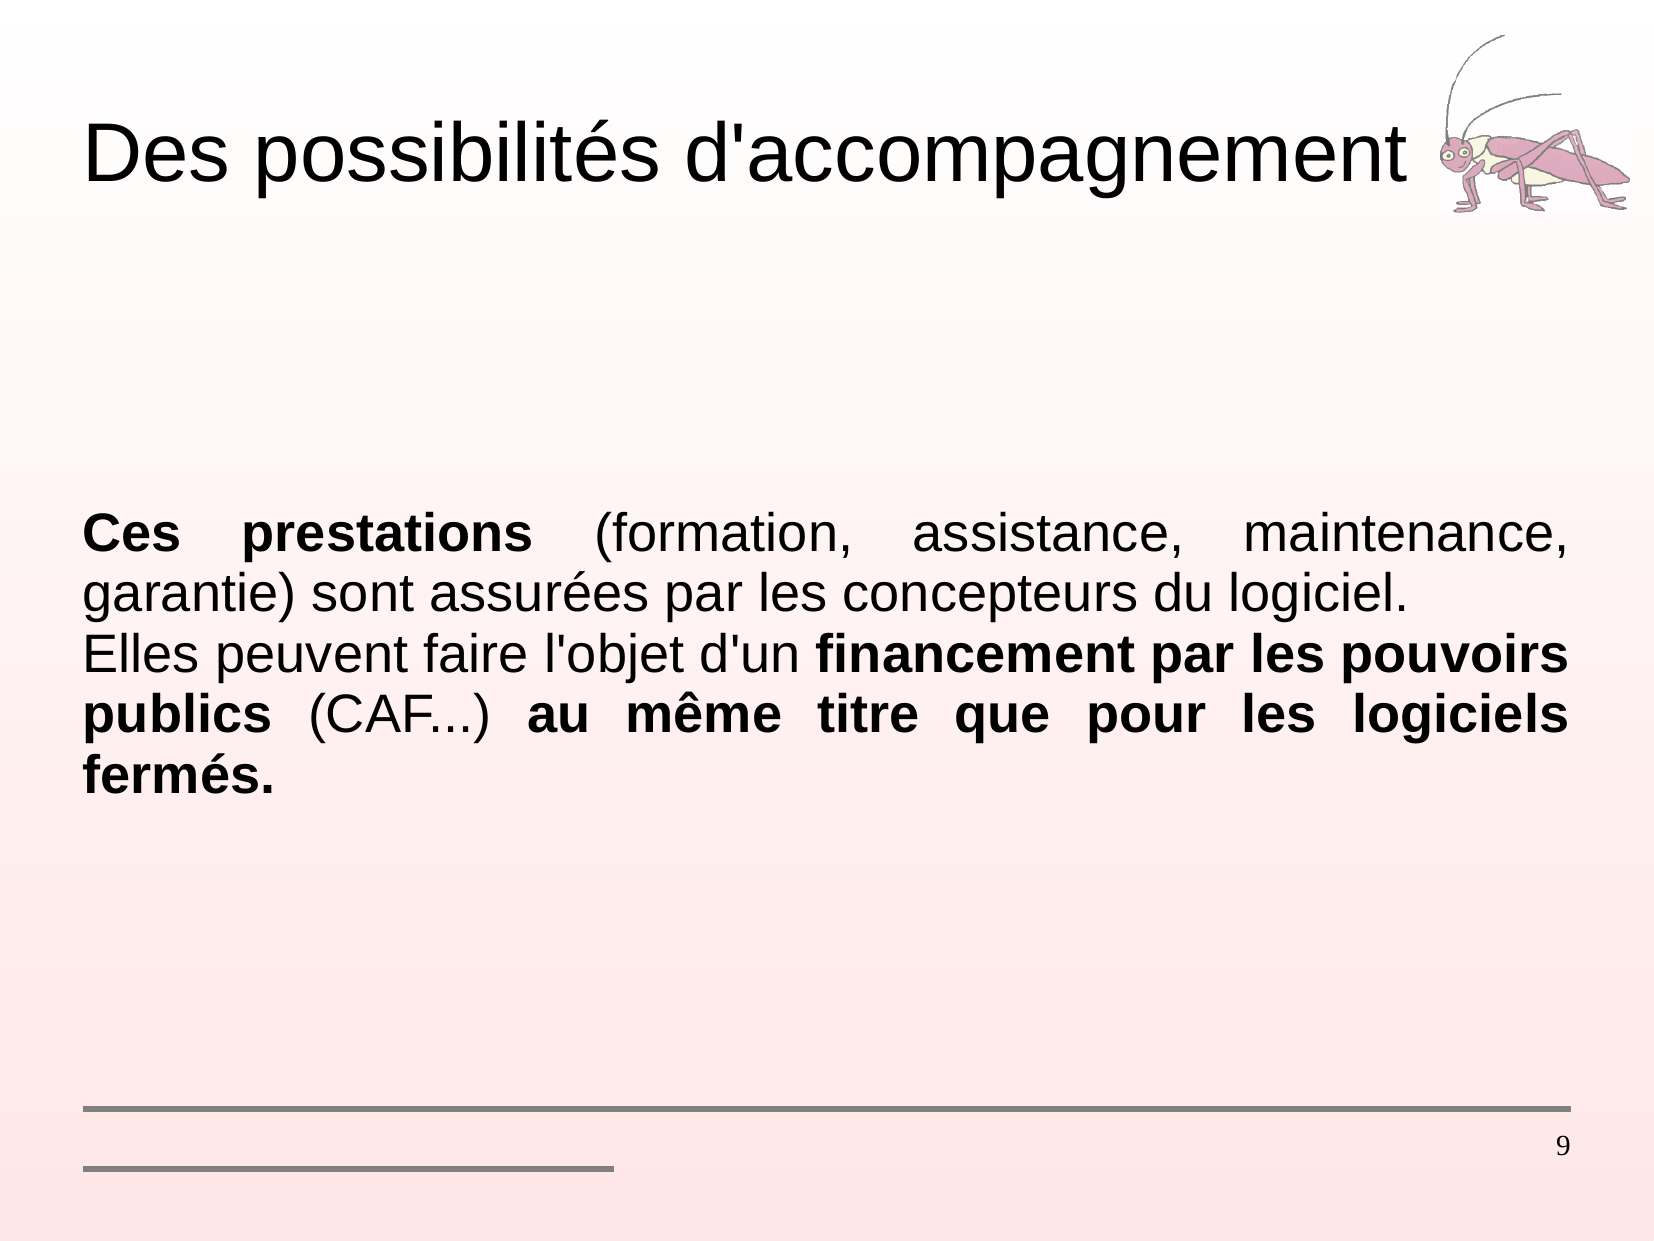

# Des possibilités d'accompagnement
Ces prestations (formation, assistance, maintenance, garantie) sont assurées par les concepteurs du logiciel.
Elles peuvent faire l'objet d'un financement par les pouvoirs publics (CAF...) au même titre que pour les logiciels fermés.
9